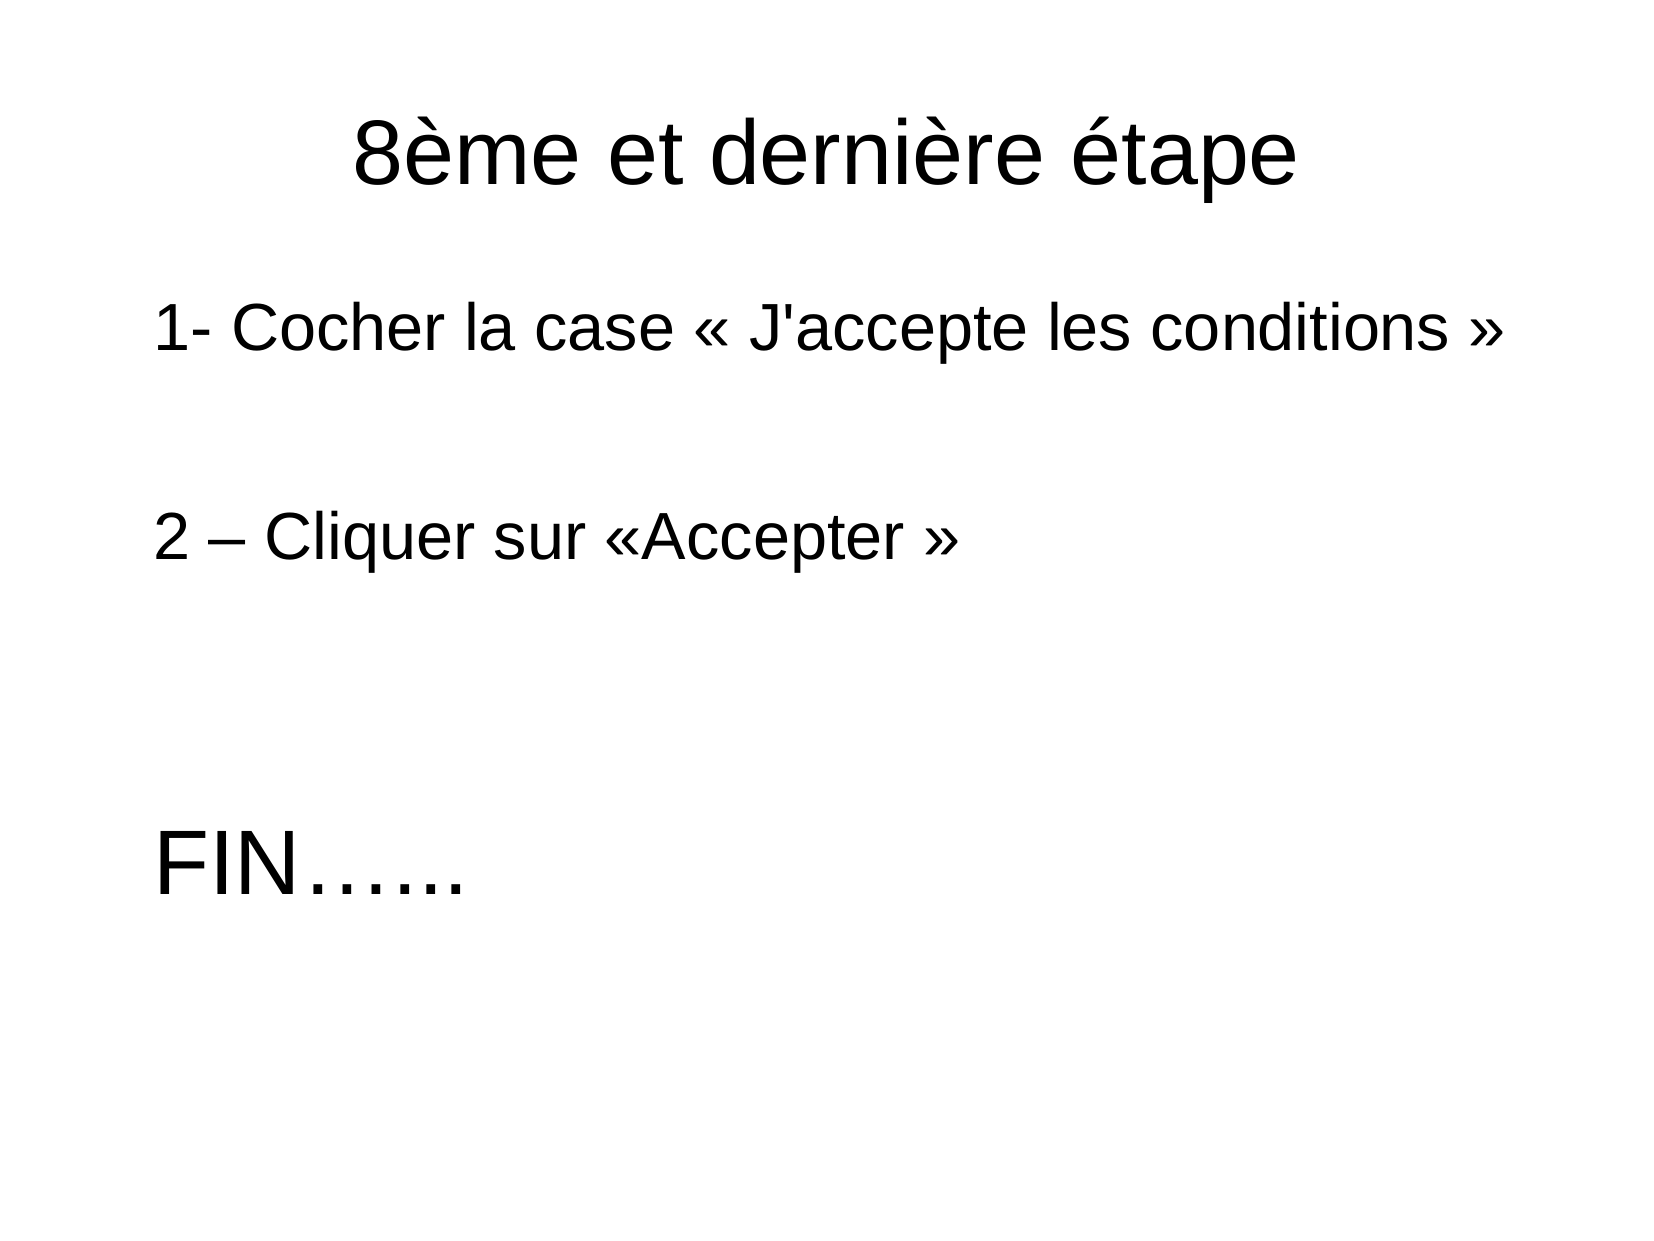

# 8ème et dernière étape
1- Cocher la case « J'accepte les conditions »
2 – Cliquer sur «Accepter »
FIN…...